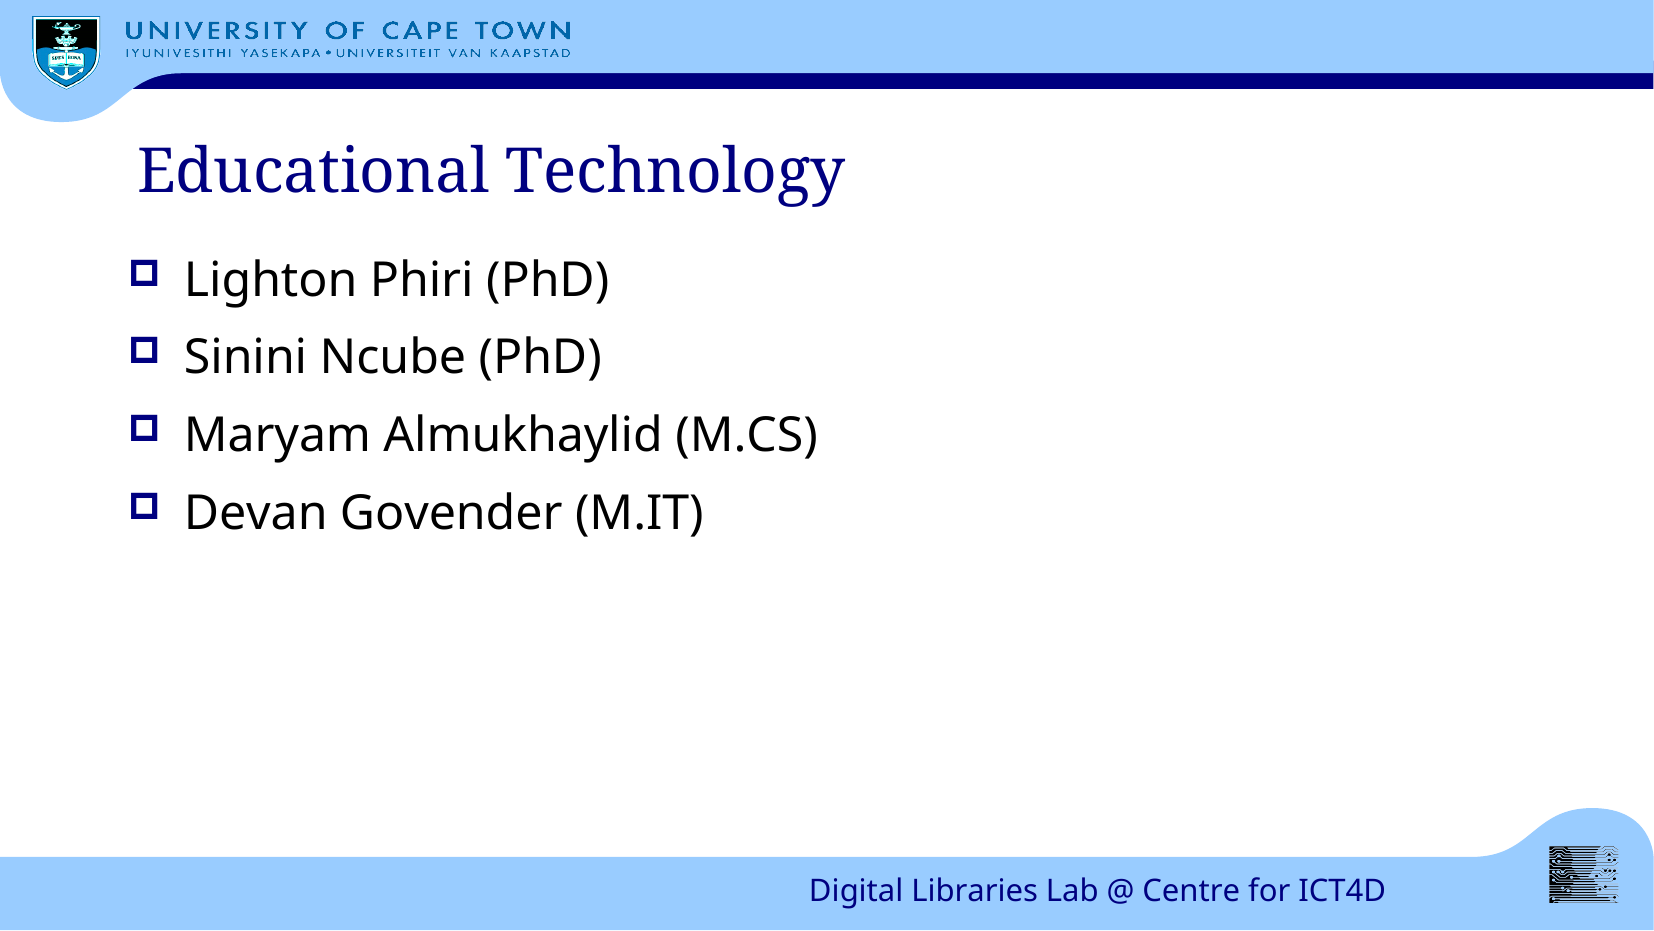

# Educational Technology
Lighton Phiri (PhD)
Sinini Ncube (PhD)
Maryam Almukhaylid (M.CS)
Devan Govender (M.IT)